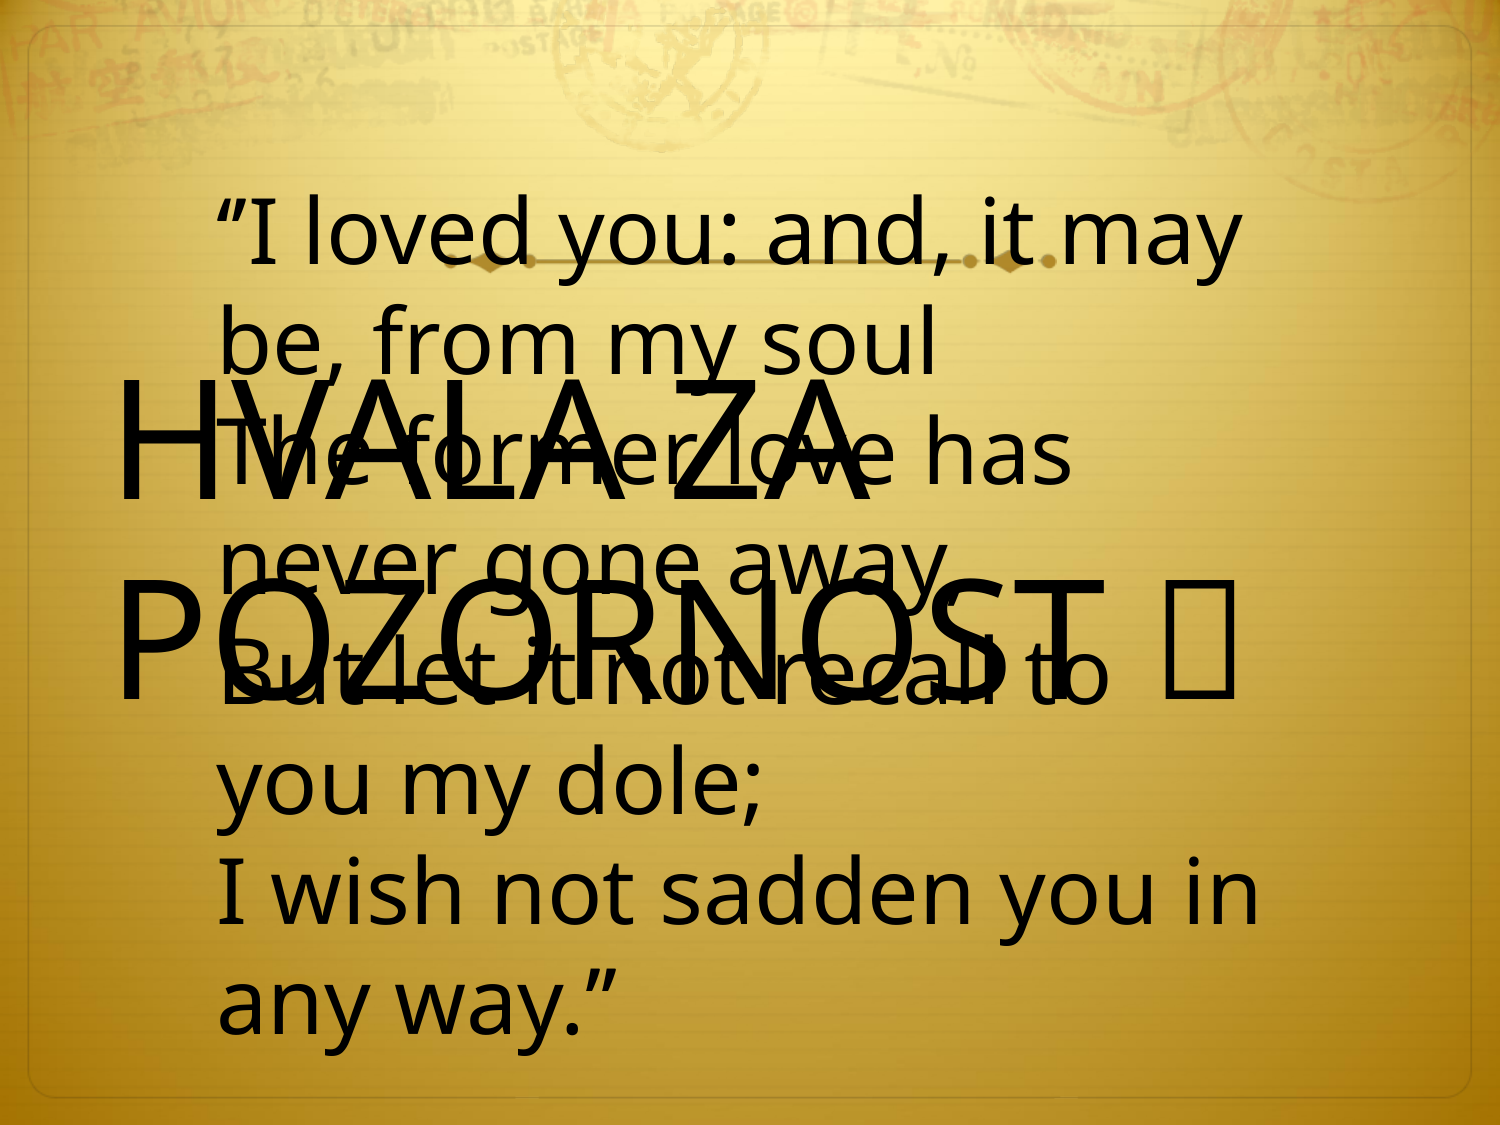

‘’I loved you: and, it may be, from my soul
The former love has never gone away,
But let it not recall to you my dole;
I wish not sadden you in any way.’’
-Puškin
HVALA ZA POZORNOST 